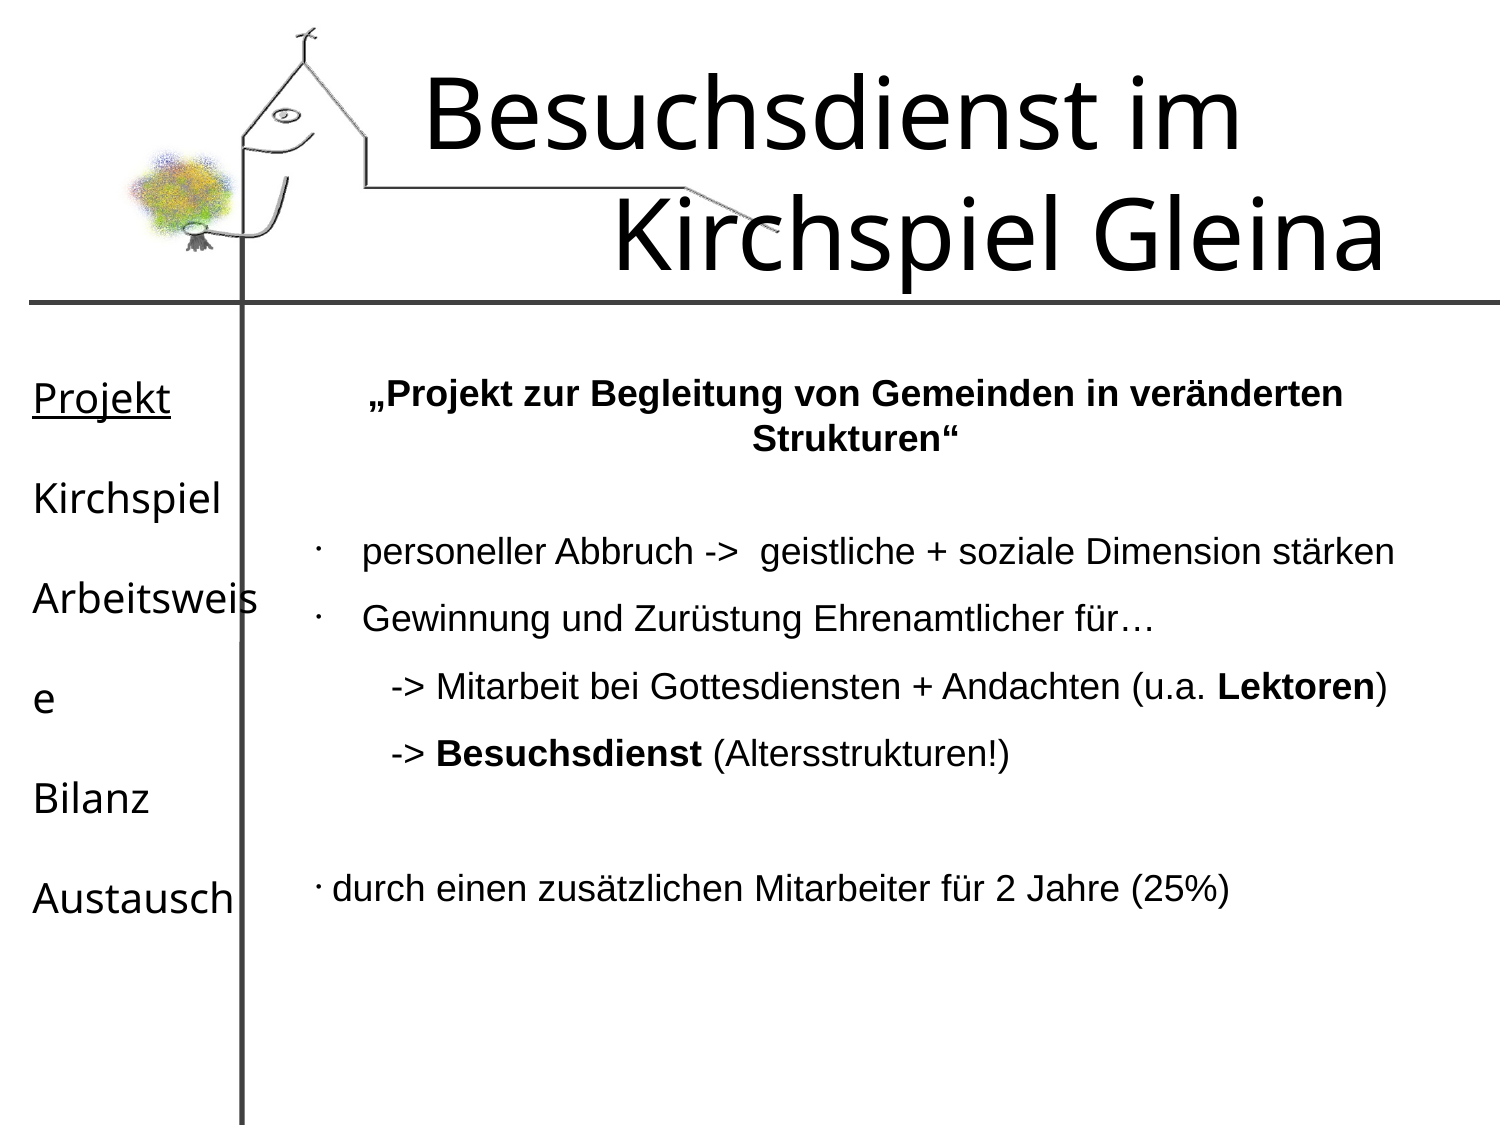

Projekt
Kirchspiel
Arbeitsweise
Bilanz
Austausch
„Projekt zur Begleitung von Gemeinden in veränderten Strukturen“
 personeller Abbruch -> geistliche + soziale Dimension stärken
 Gewinnung und Zurüstung Ehrenamtlicher für…
-> Mitarbeit bei Gottesdiensten + Andachten (u.a. Lektoren)
-> Besuchsdienst (Altersstrukturen!)
 durch einen zusätzlichen Mitarbeiter für 2 Jahre (25%)